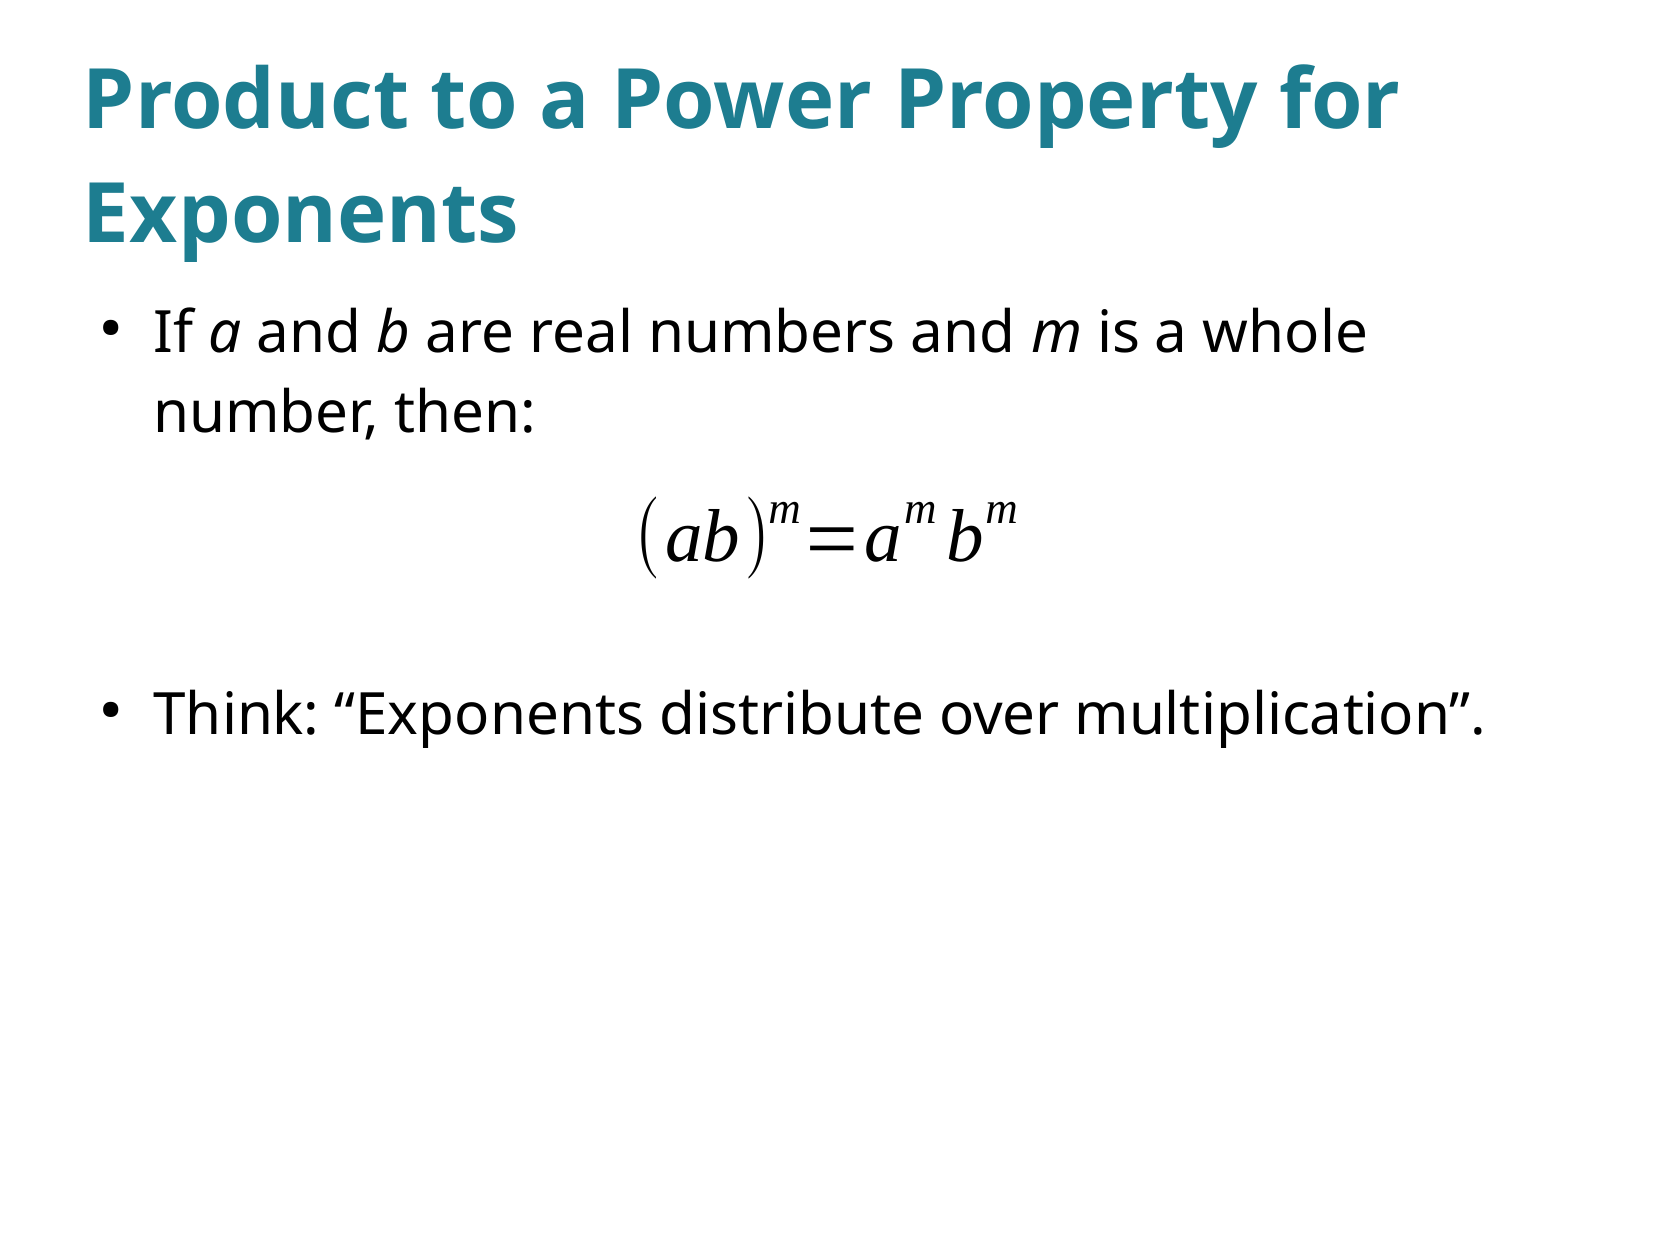

# Product to a Power Property for Exponents
If a and b are real numbers and m is a whole number, then:
Think: “Exponents distribute over multiplication”.